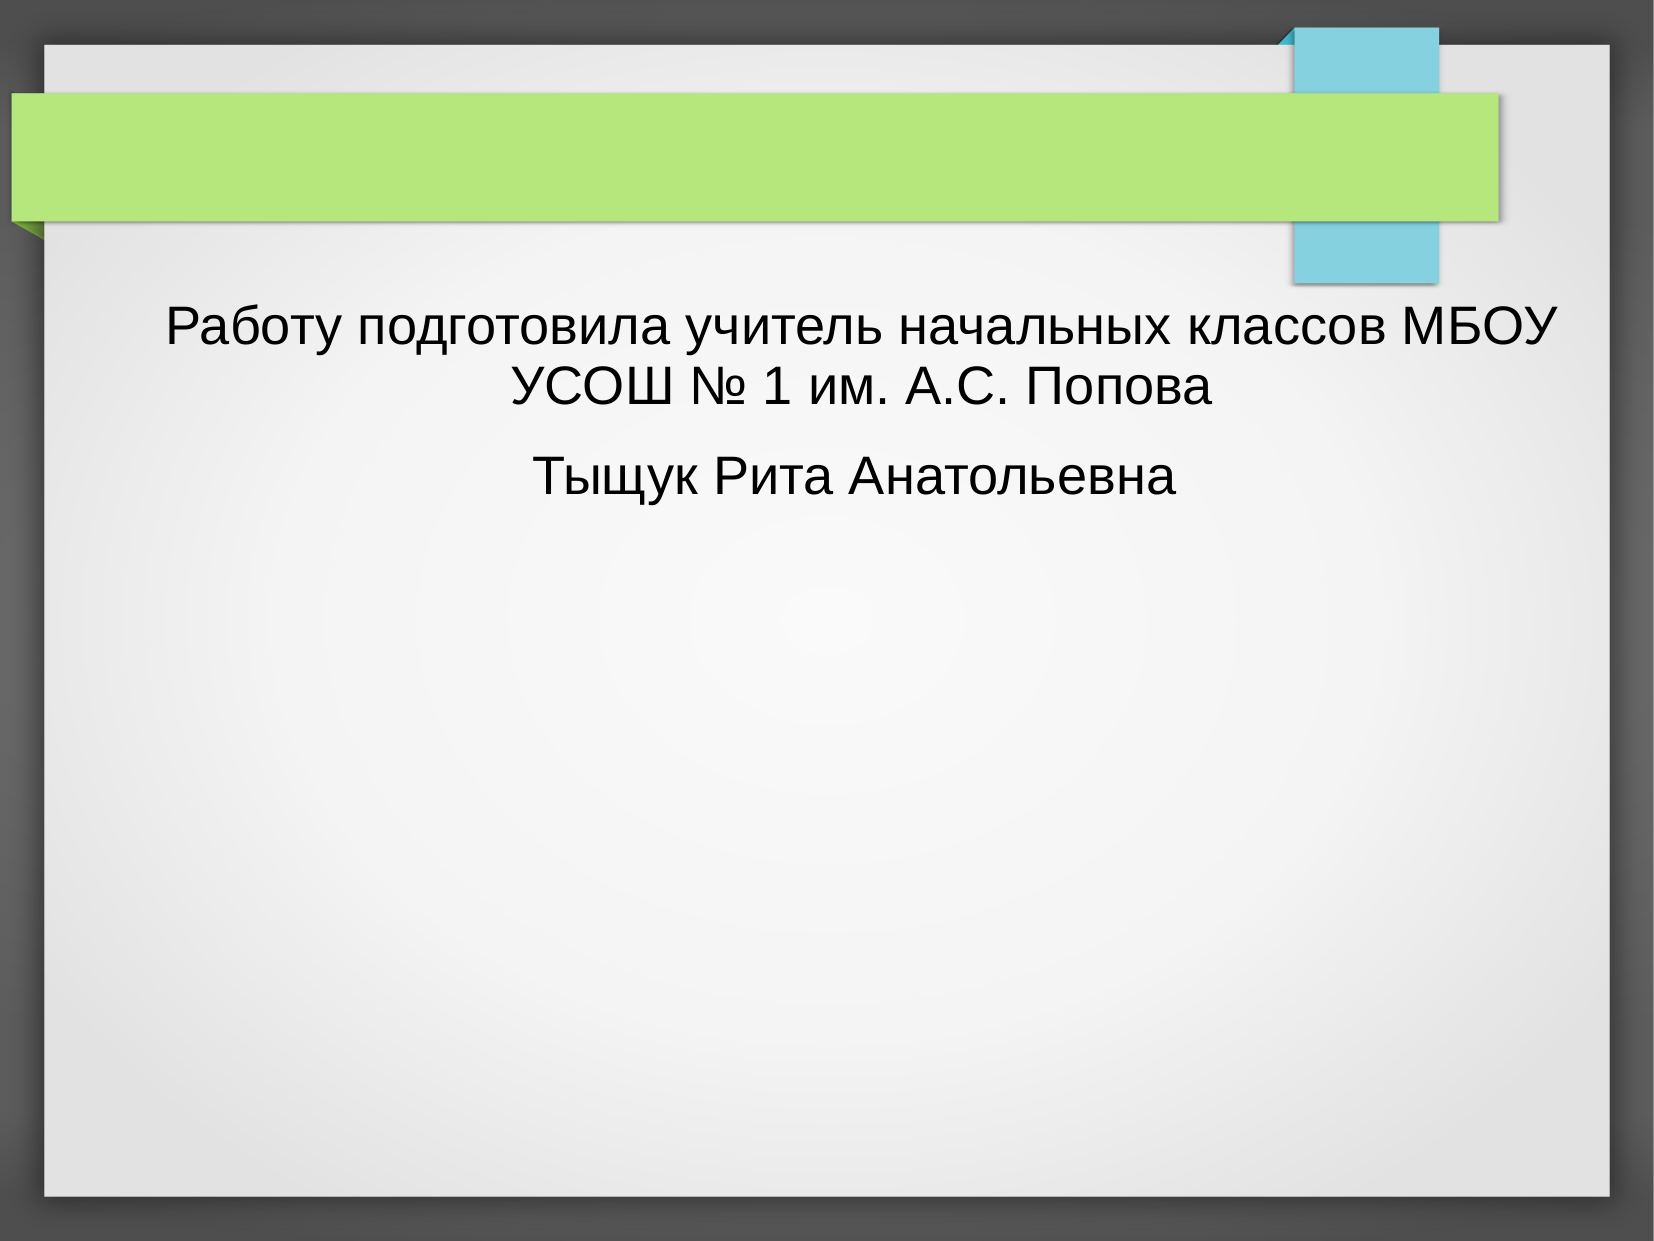

#
Работу подготовила учитель начальных классов МБОУ УСОШ № 1 им. А.С. Попова
Тыщук Рита Анатольевна